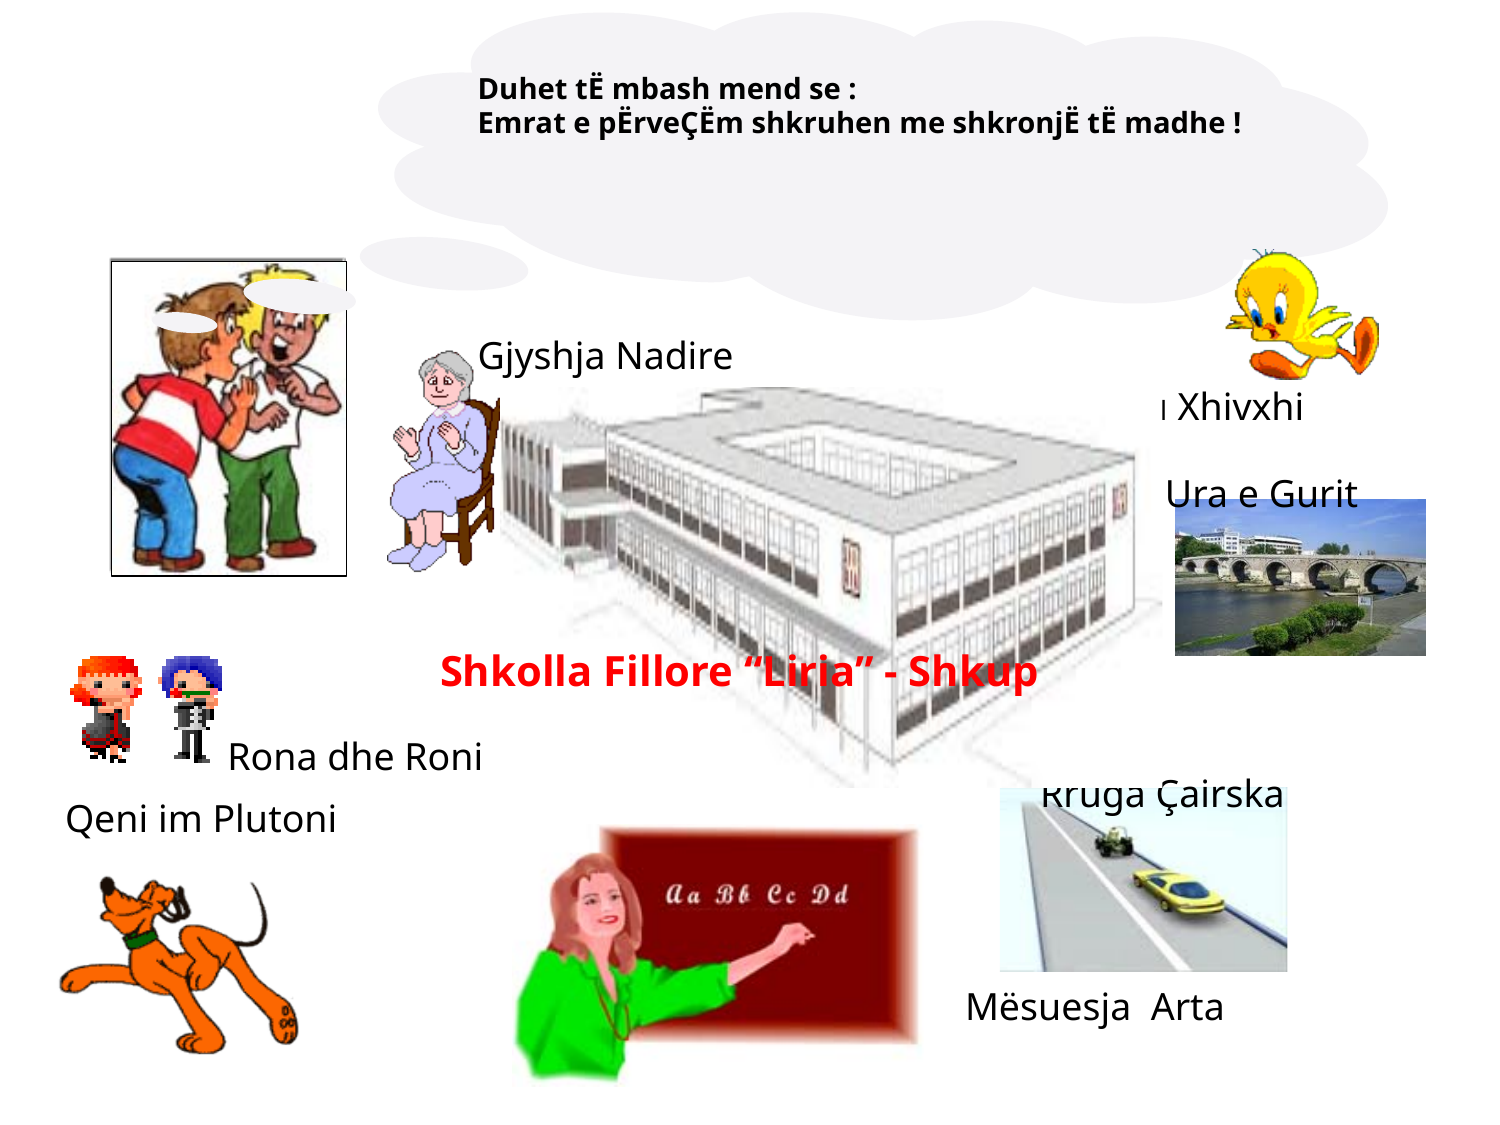

Duhet tË mbash mend se :
Emrat e pËrveÇËm shkruhen me shkronjË tË madhe !
Gjyshja Nadire
Zogu Xhivxhi
Ura e Gurit
Shkolla Fillore “Liria” - Shkup
Rona dhe Roni
Rruga Çairska
Qeni im Plutoni
Mësuesja Arta